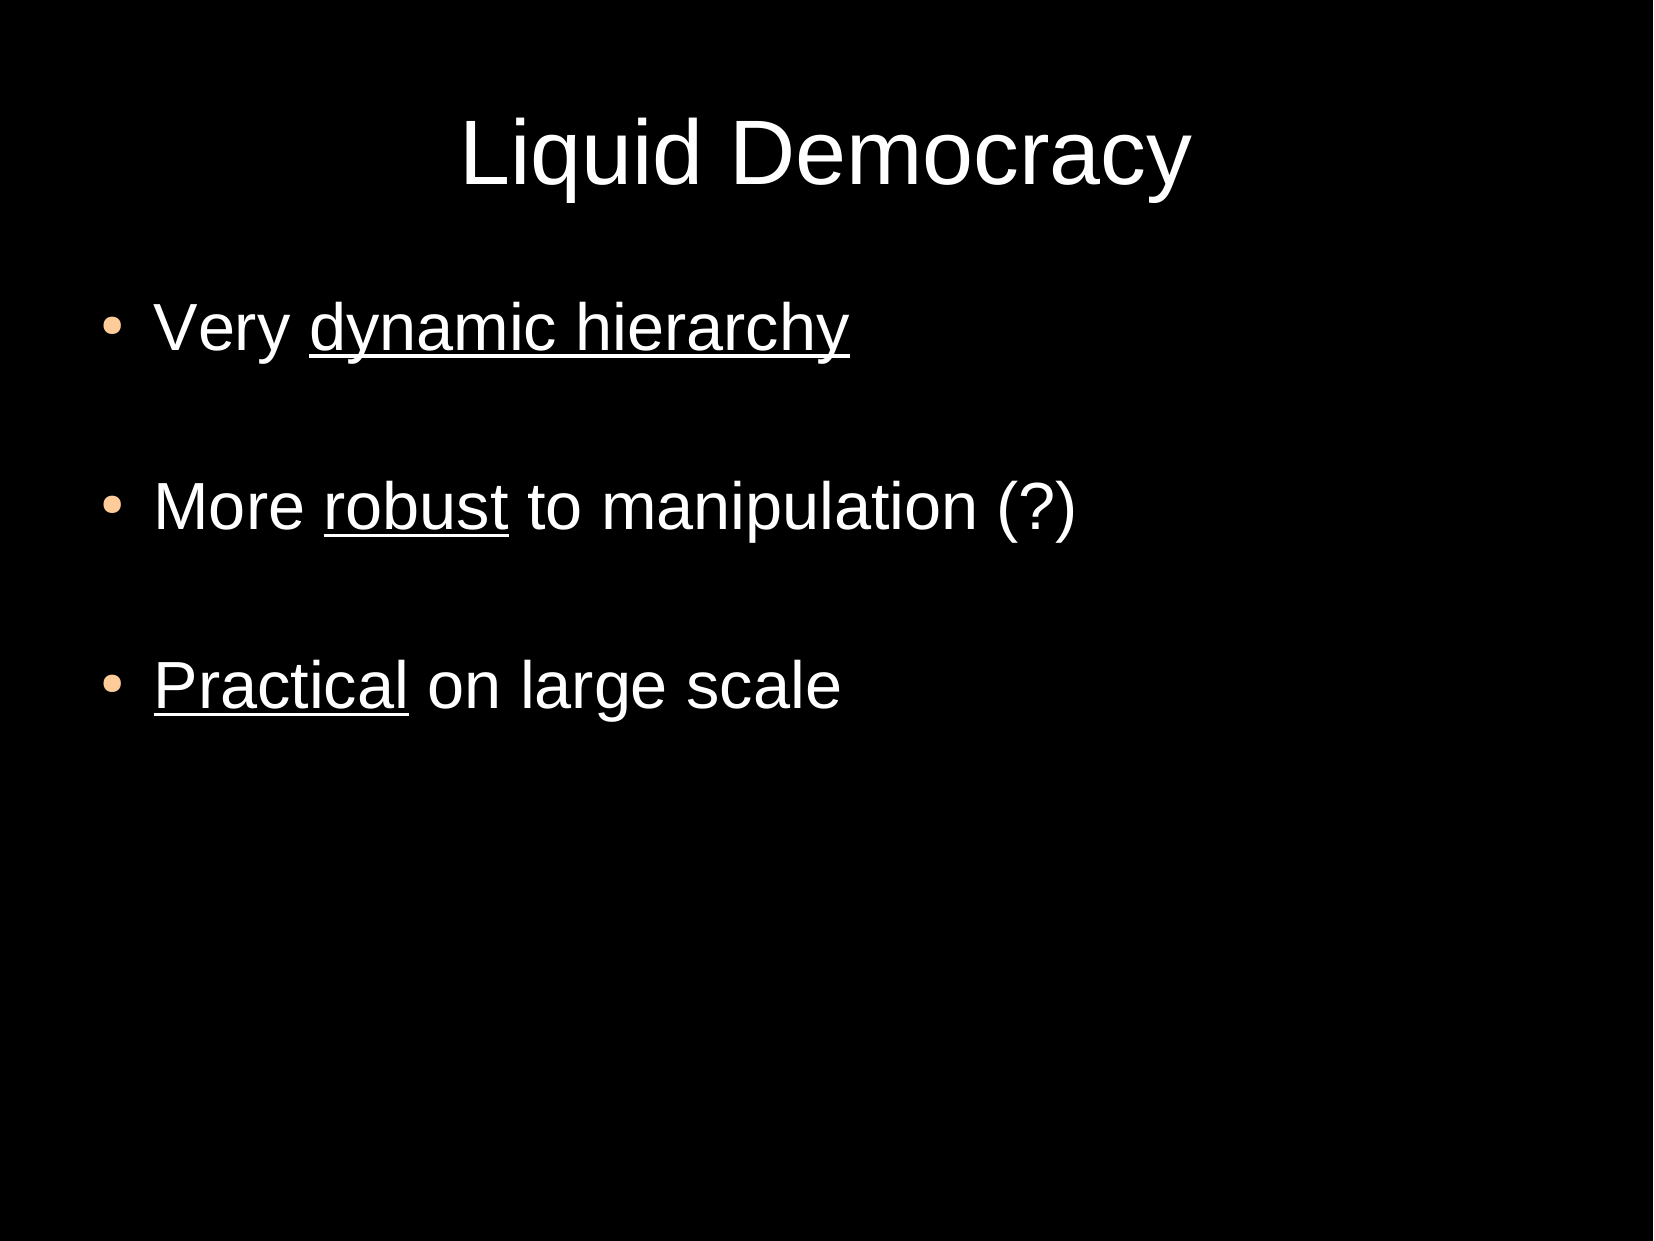

# Liquid Democracy
Very dynamic hierarchy
More robust to manipulation (?)
Practical on large scale